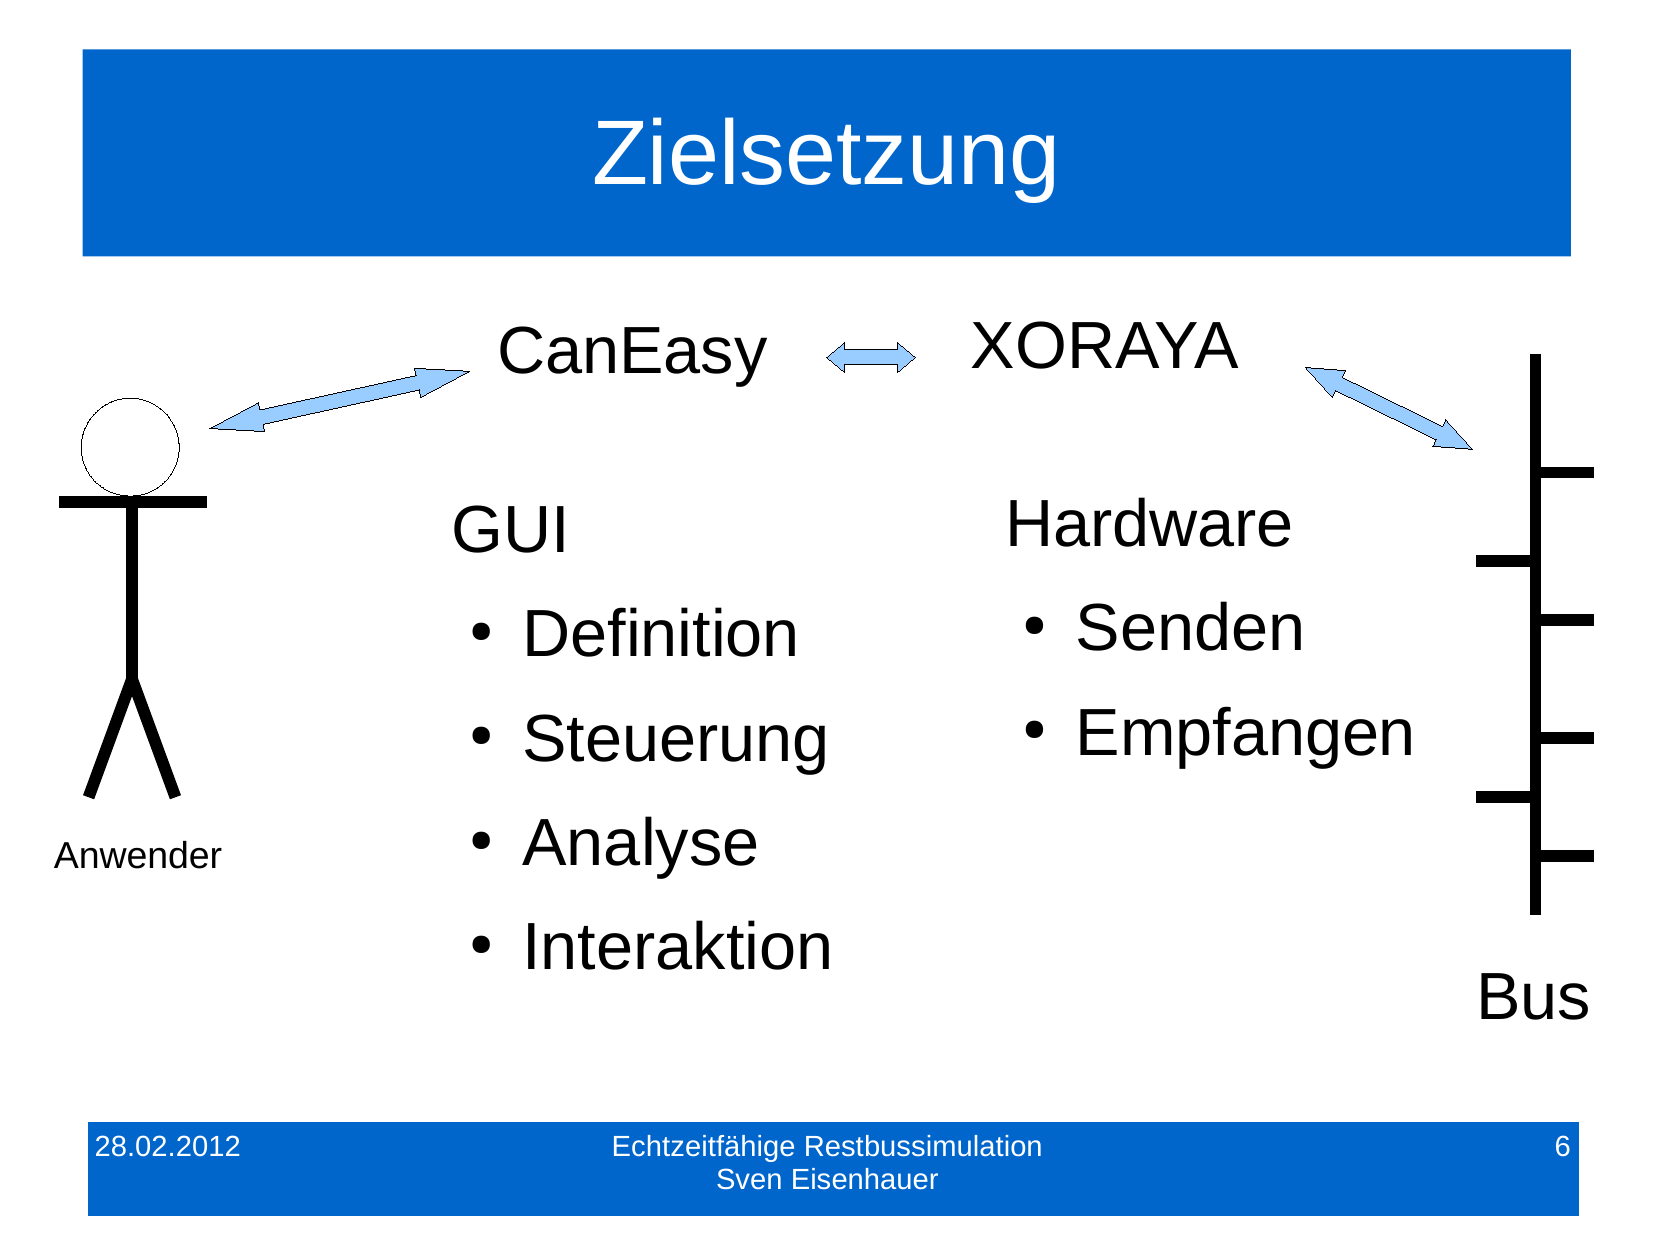

# Zielsetzung
XORAYA
CanEasy
Hardware
Senden
Empfangen
GUI
Definition
Steuerung
Analyse
Interaktion
Anwender
Bus
28.02.2012
Echtzeitfähige Restbussimulation
6